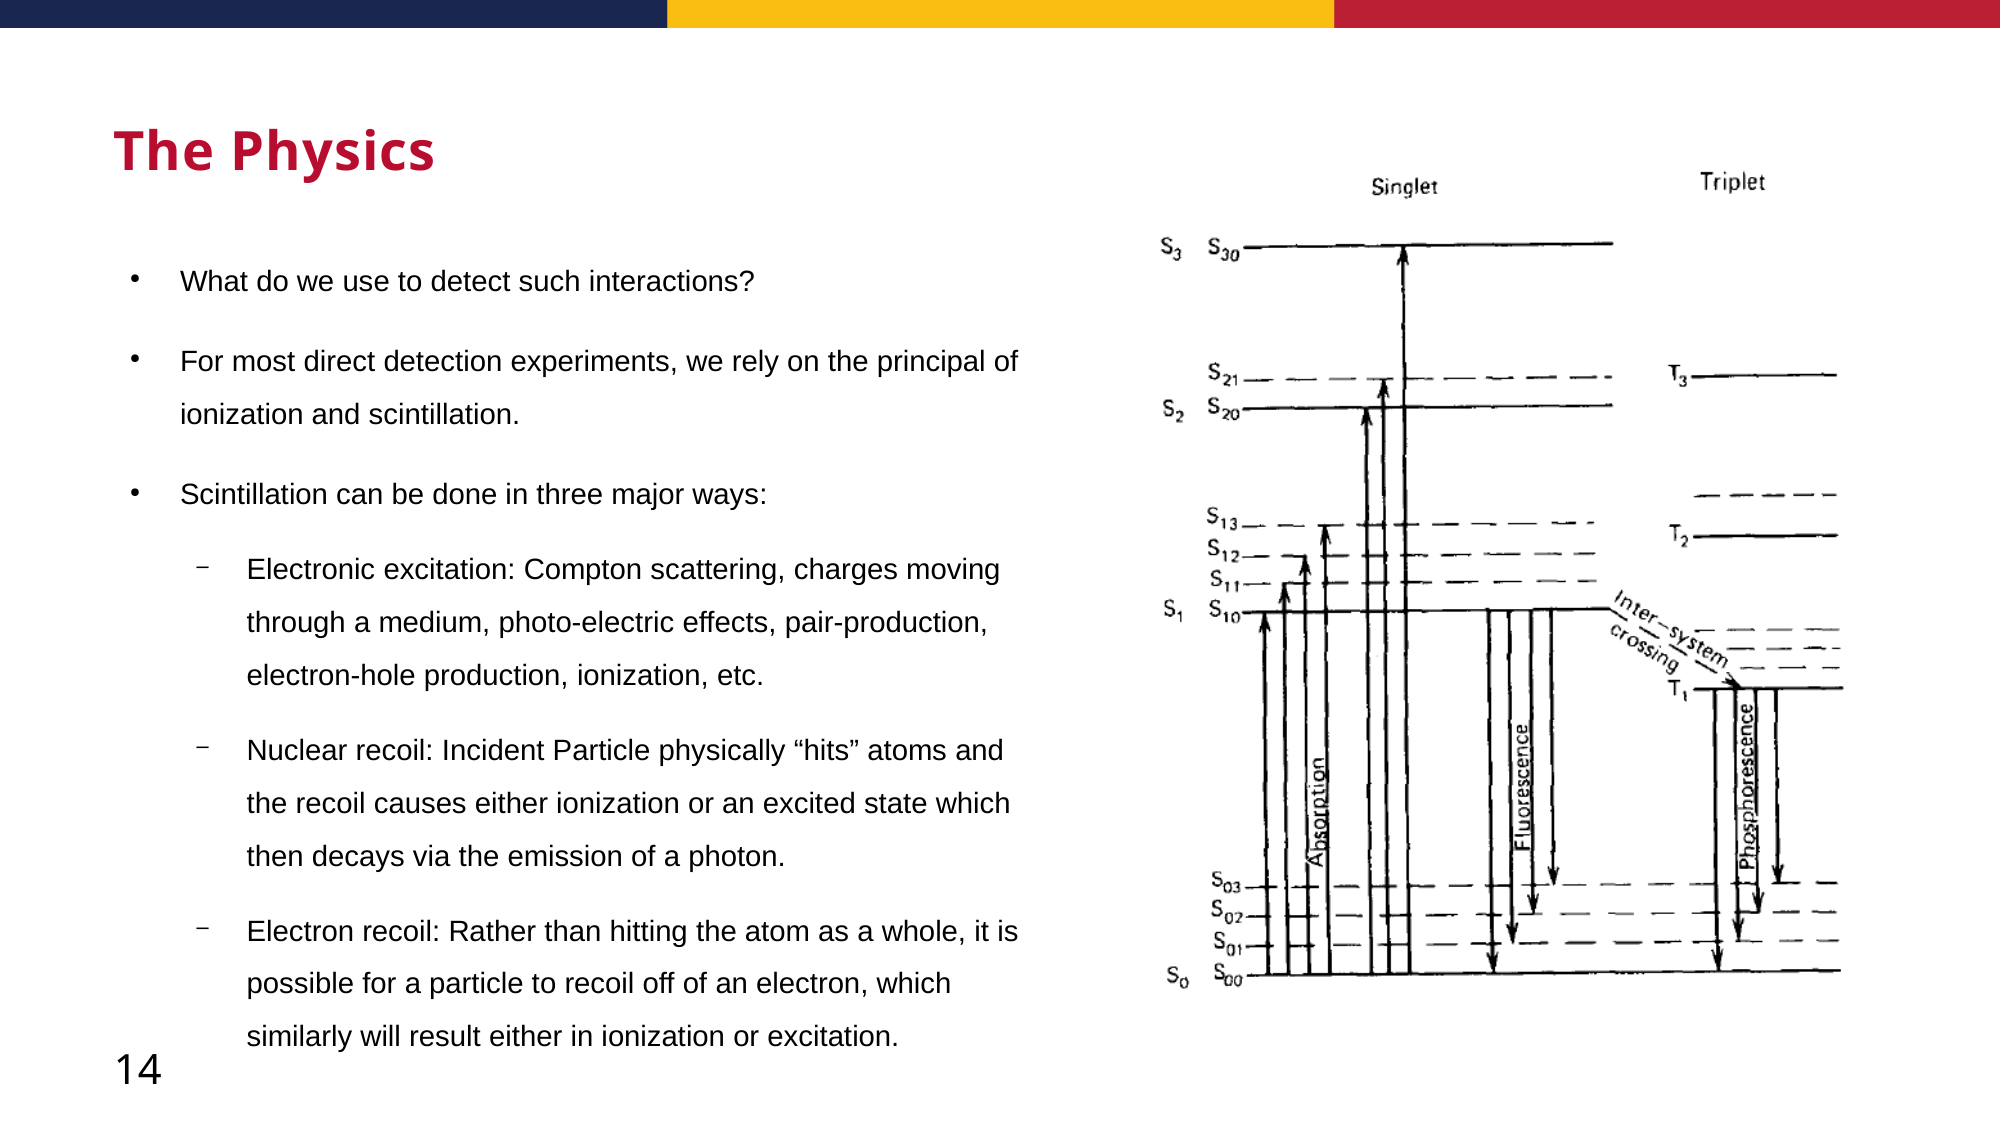

# The Physics
What do we use to detect such interactions?
For most direct detection experiments, we rely on the principal of ionization and scintillation.
Scintillation can be done in three major ways:
Electronic excitation: Compton scattering, charges moving through a medium, photo-electric effects, pair-production, electron-hole production, ionization, etc.
Nuclear recoil: Incident Particle physically “hits” atoms and the recoil causes either ionization or an excited state which then decays via the emission of a photon.
Electron recoil: Rather than hitting the atom as a whole, it is possible for a particle to recoil off of an electron, which similarly will result either in ionization or excitation.